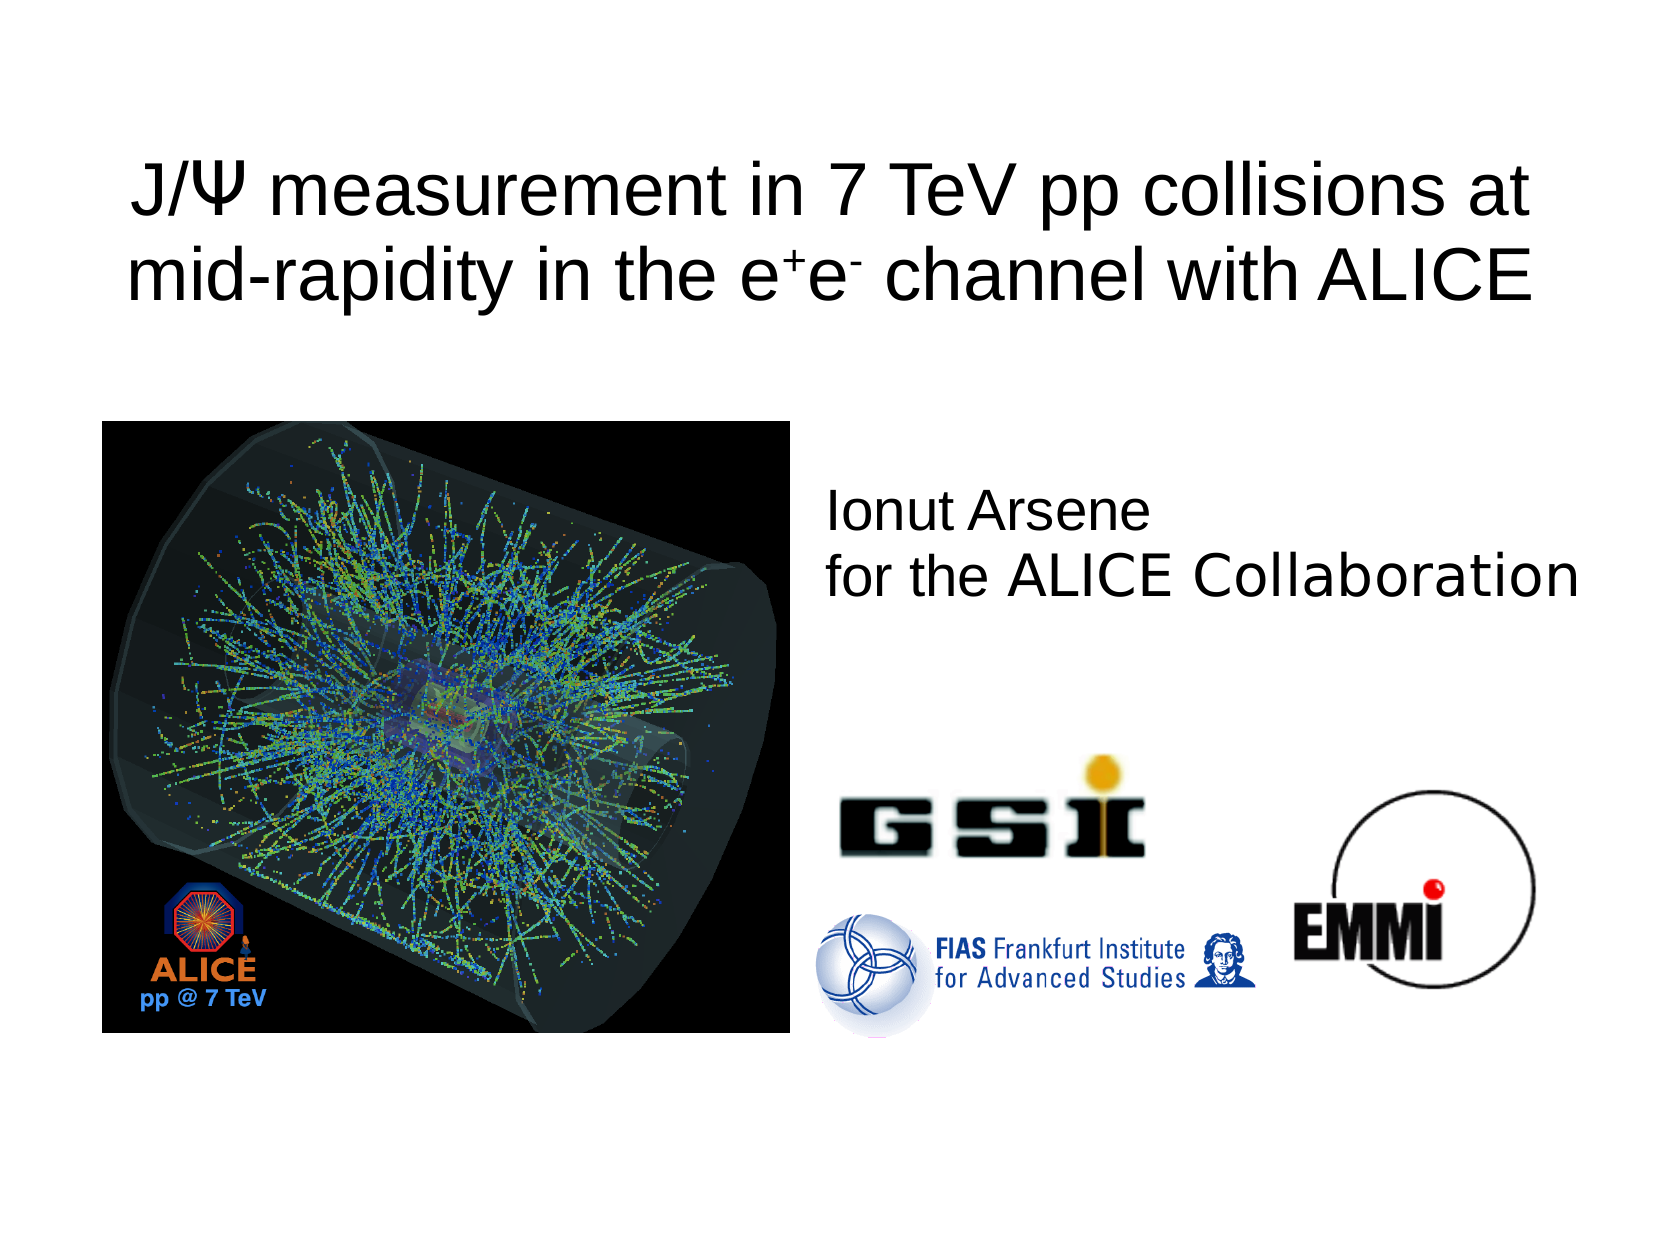

# J/Ψ measurement in 7 TeV pp collisions at mid-rapidity in the e+e- channel with ALICE
Ionut Arsene
for the ALICE Collaboration